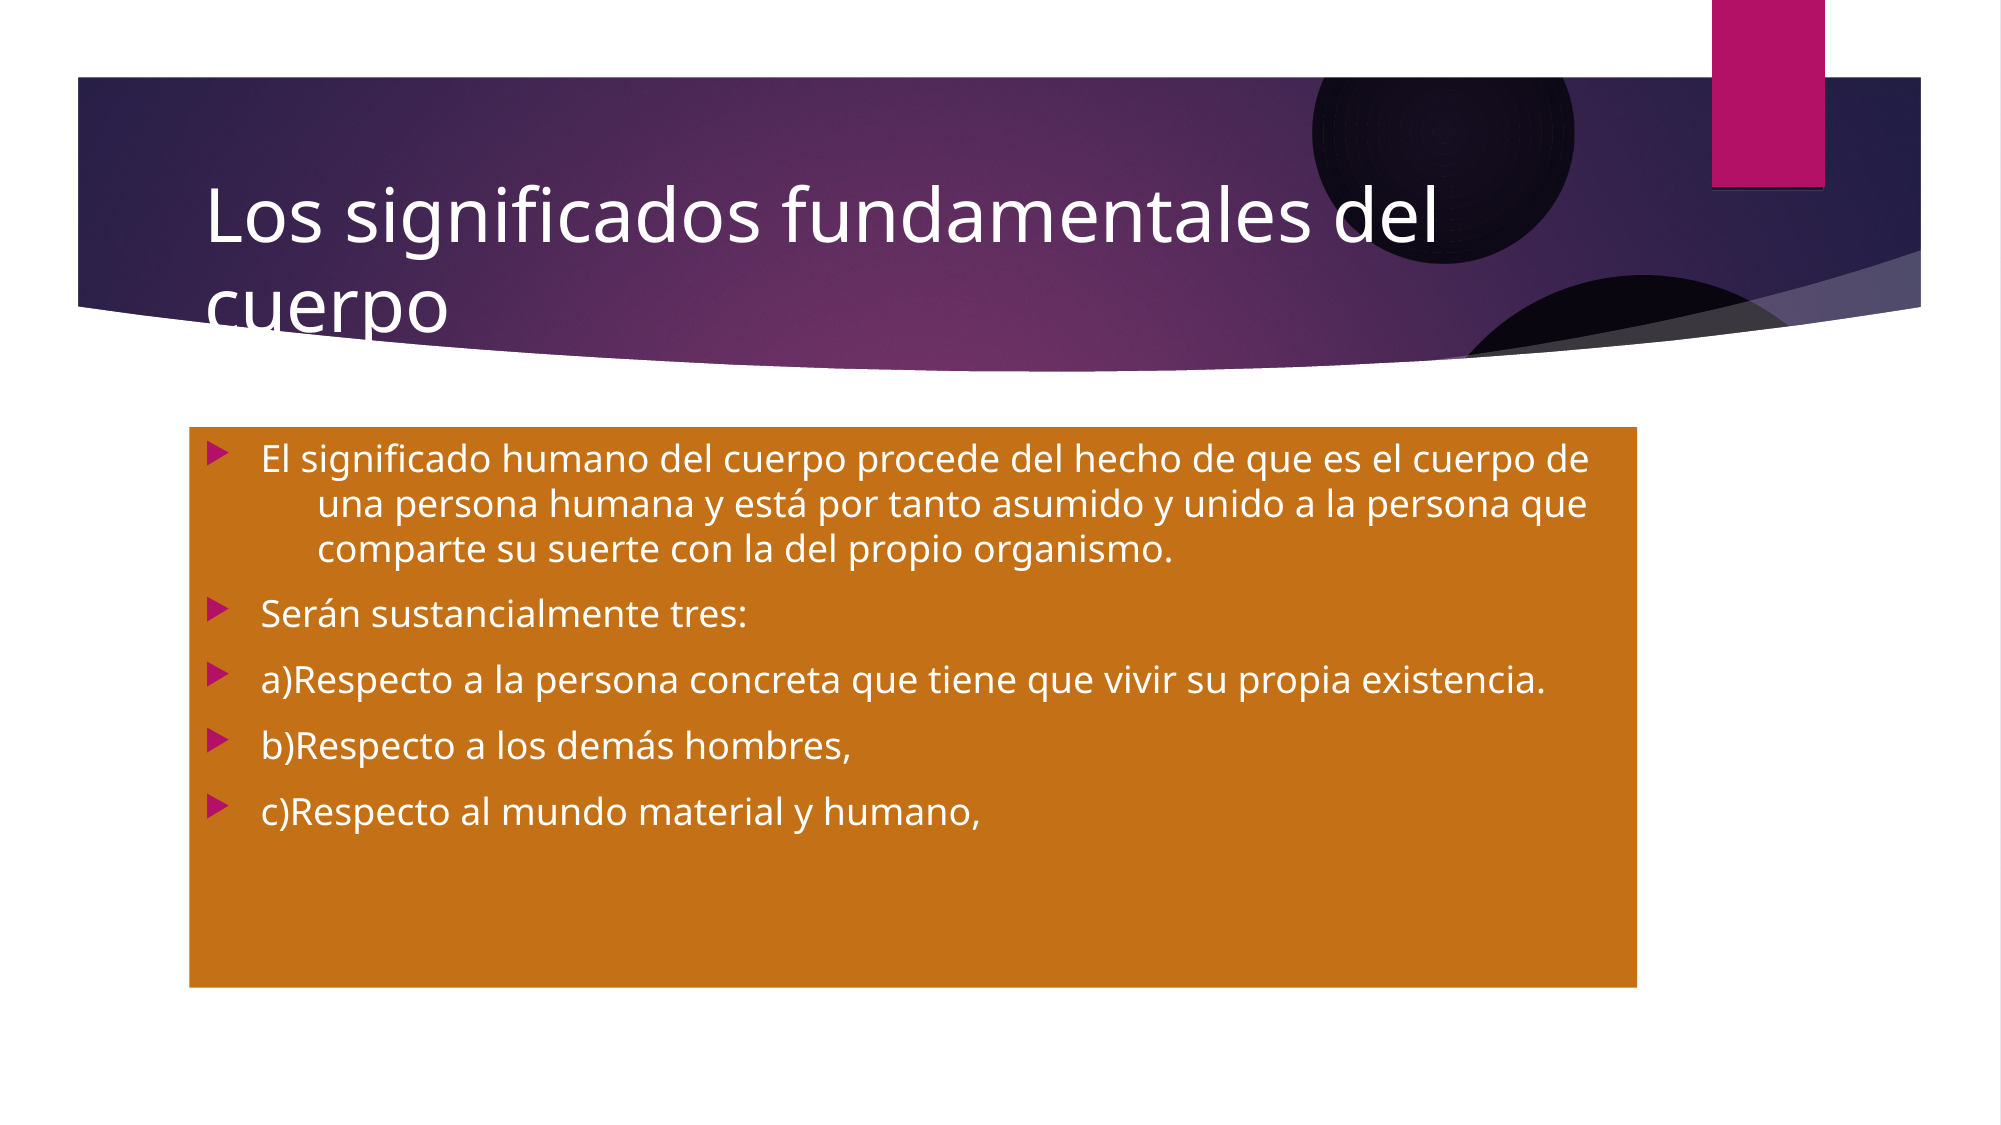

# Los significados fundamentales del cuerpo
El significado humano del cuerpo procede del hecho de que es el cuerpo de una persona humana y está por tanto asumido y unido a la persona que comparte su suerte con la del propio organismo.
Serán sustancialmente tres:
a)Respecto a la persona concreta que tiene que vivir su propia existencia.
b)Respecto a los demás hombres,
c)Respecto al mundo material y humano,